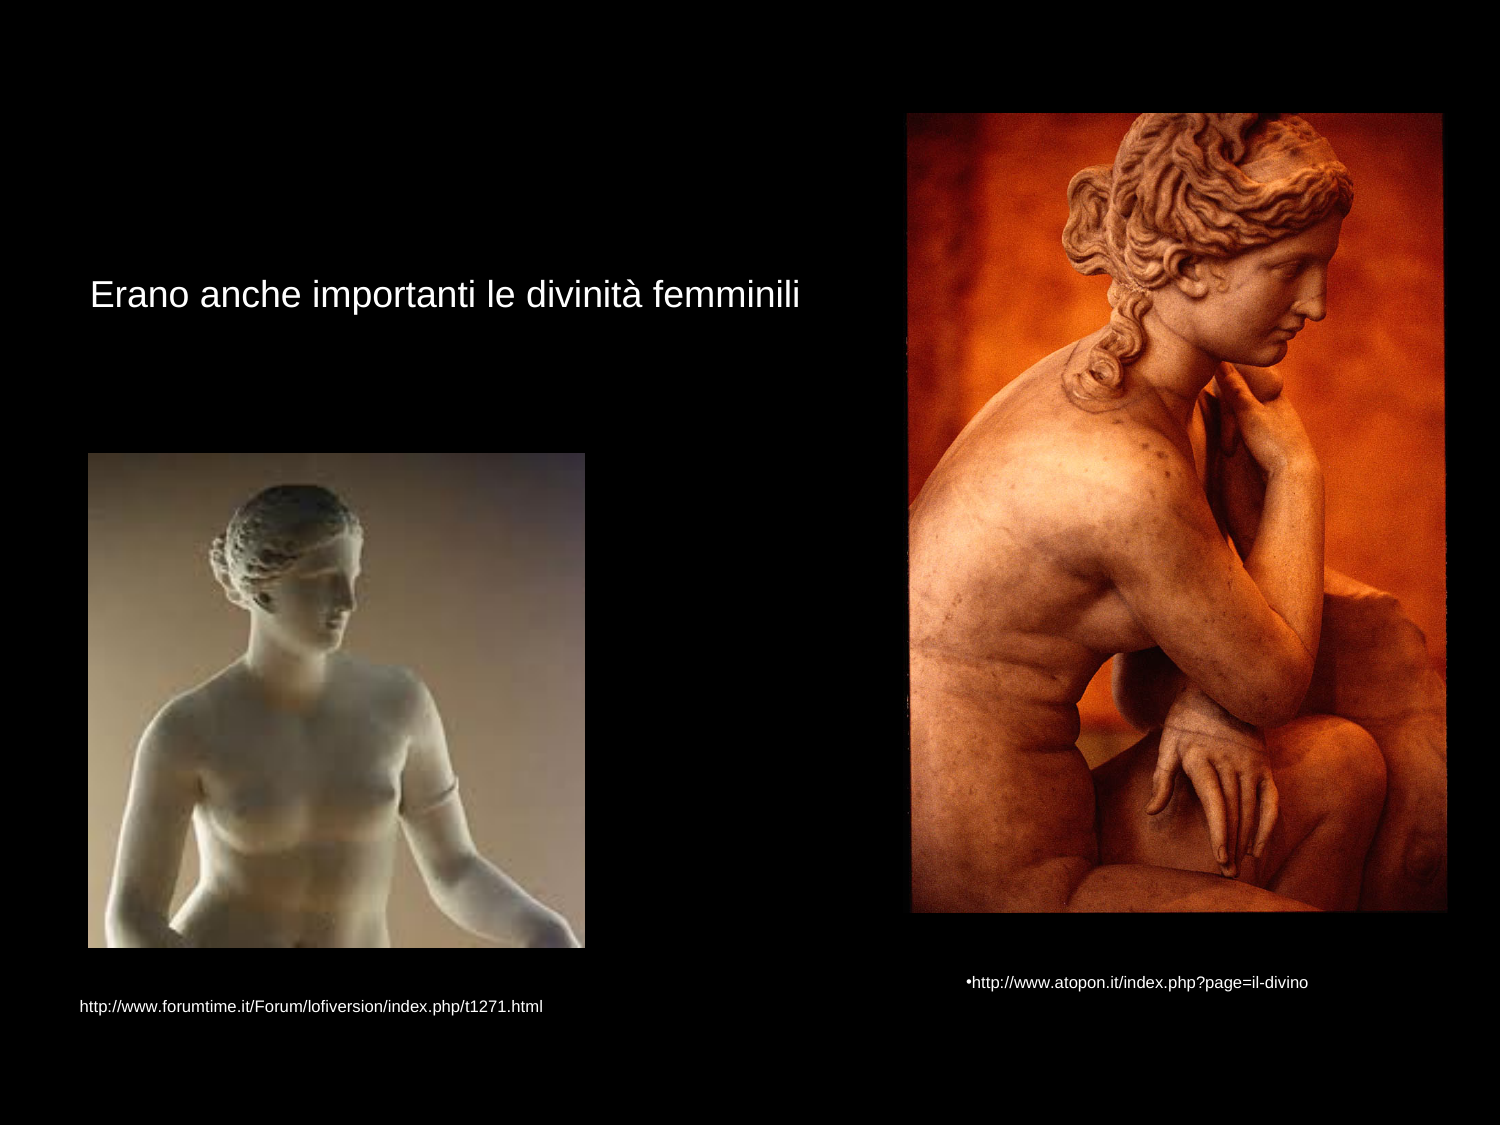

# Erano anche importanti le divinità femminili
http://www.atopon.it/index.php?page=il-divino
http://www.forumtime.it/Forum/lofiversion/index.php/t1271.html